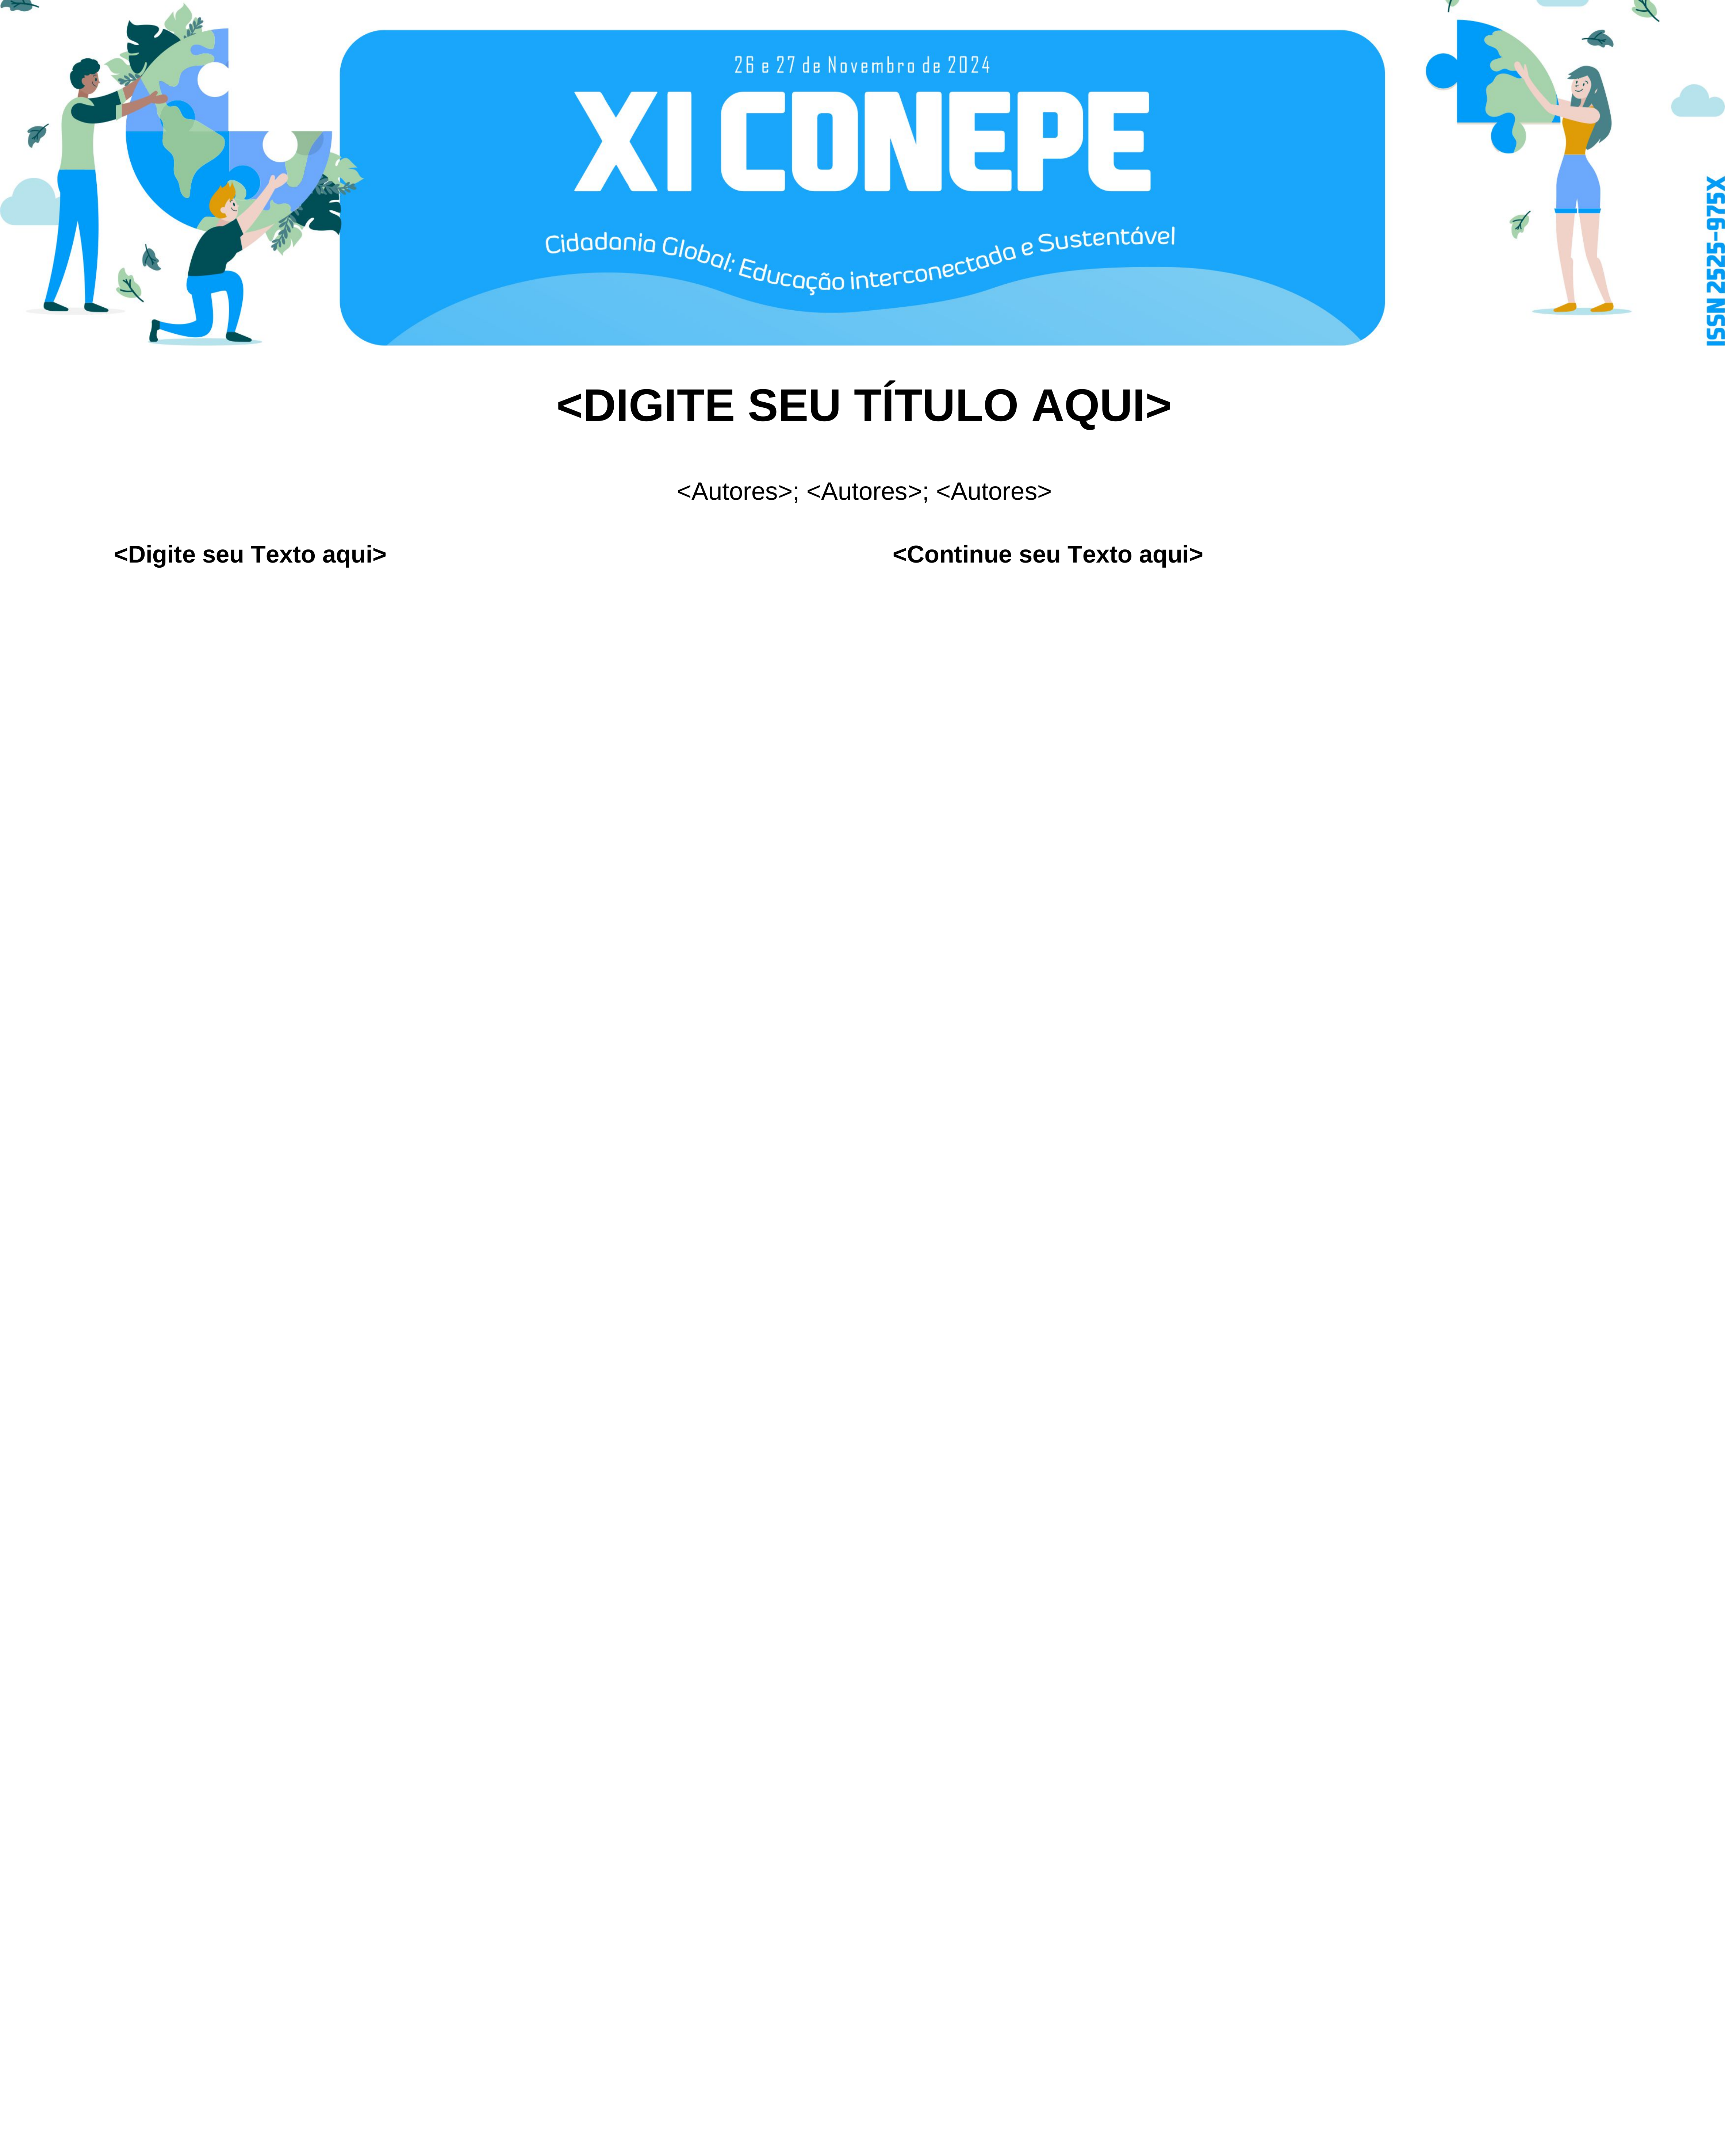

<DIGITE SEU TÍTULO AQUI>
<Autores>; <Autores>; <Autores>
<Continue seu Texto aqui>
<Digite seu Texto aqui>